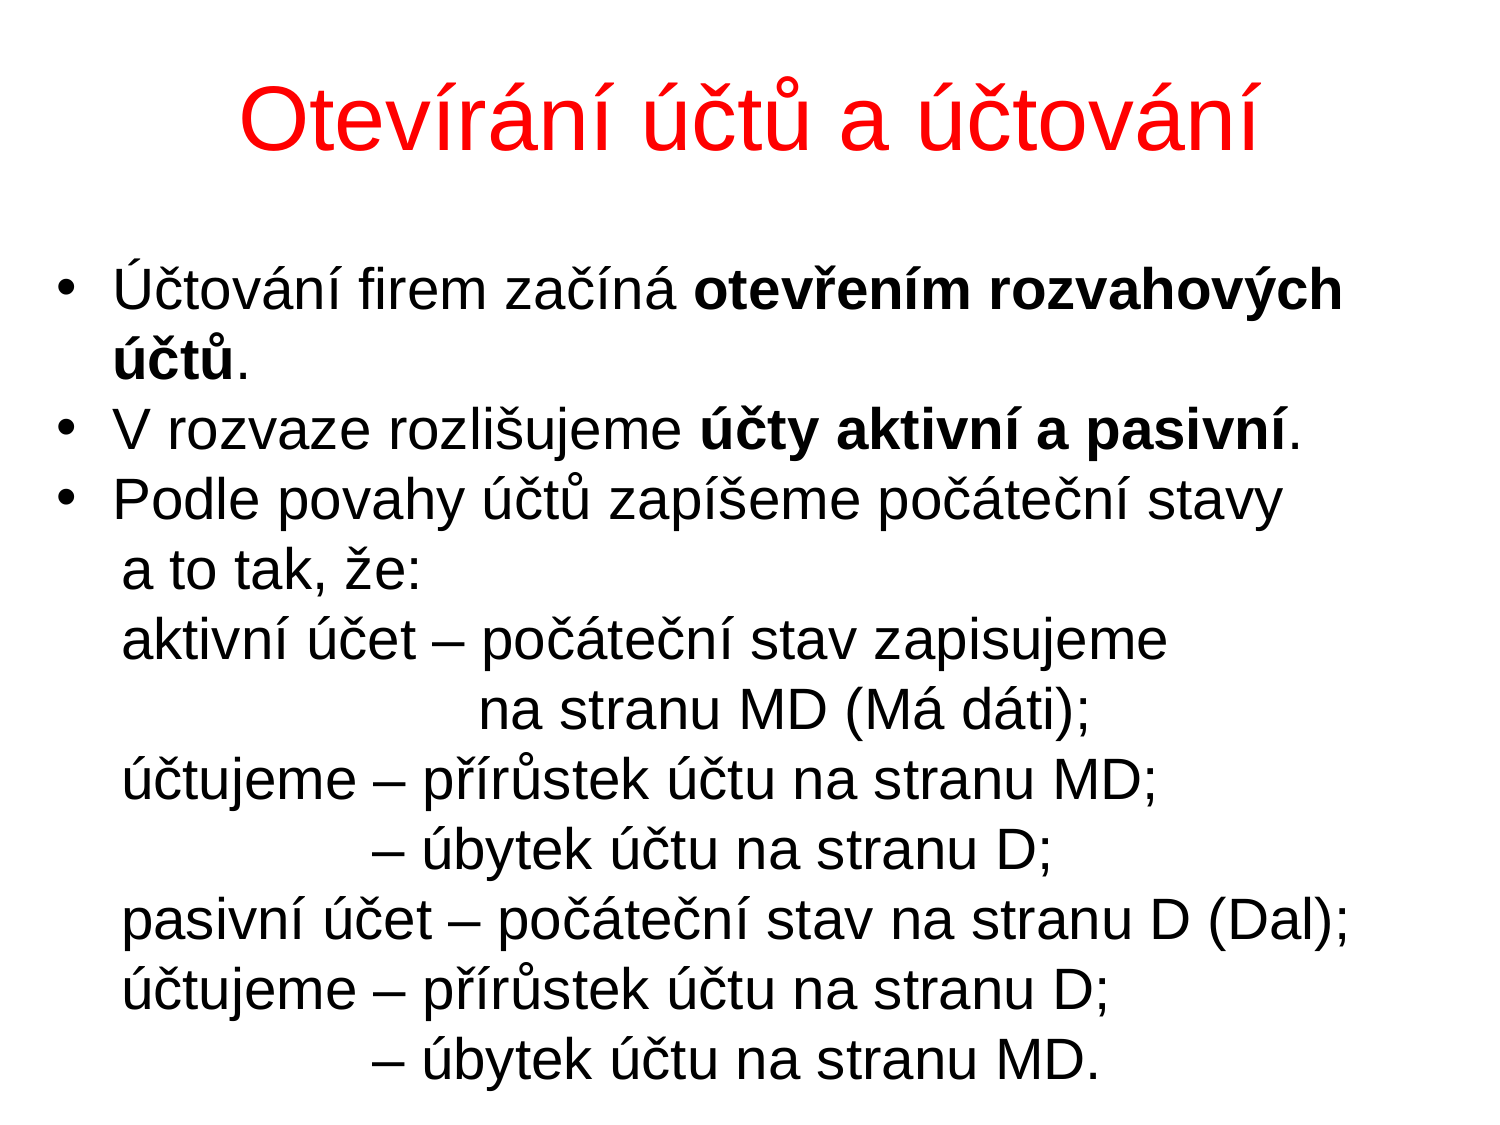

# Otevírání účtů a účtování
Účtování firem začíná otevřením rozvahových účtů.
V rozvaze rozlišujeme účty aktivní a pasivní.
Podle povahy účtů zapíšeme počáteční stavy
 a to tak, že:
 aktivní účet – počáteční stav zapisujeme
 na stranu MD (Má dáti);
 účtujeme – přírůstek účtu na stranu MD;
			 – úbytek účtu na stranu D;
 pasivní účet – počáteční stav na stranu D (Dal);
 účtujeme – přírůstek účtu na stranu D;
			 – úbytek účtu na stranu MD.